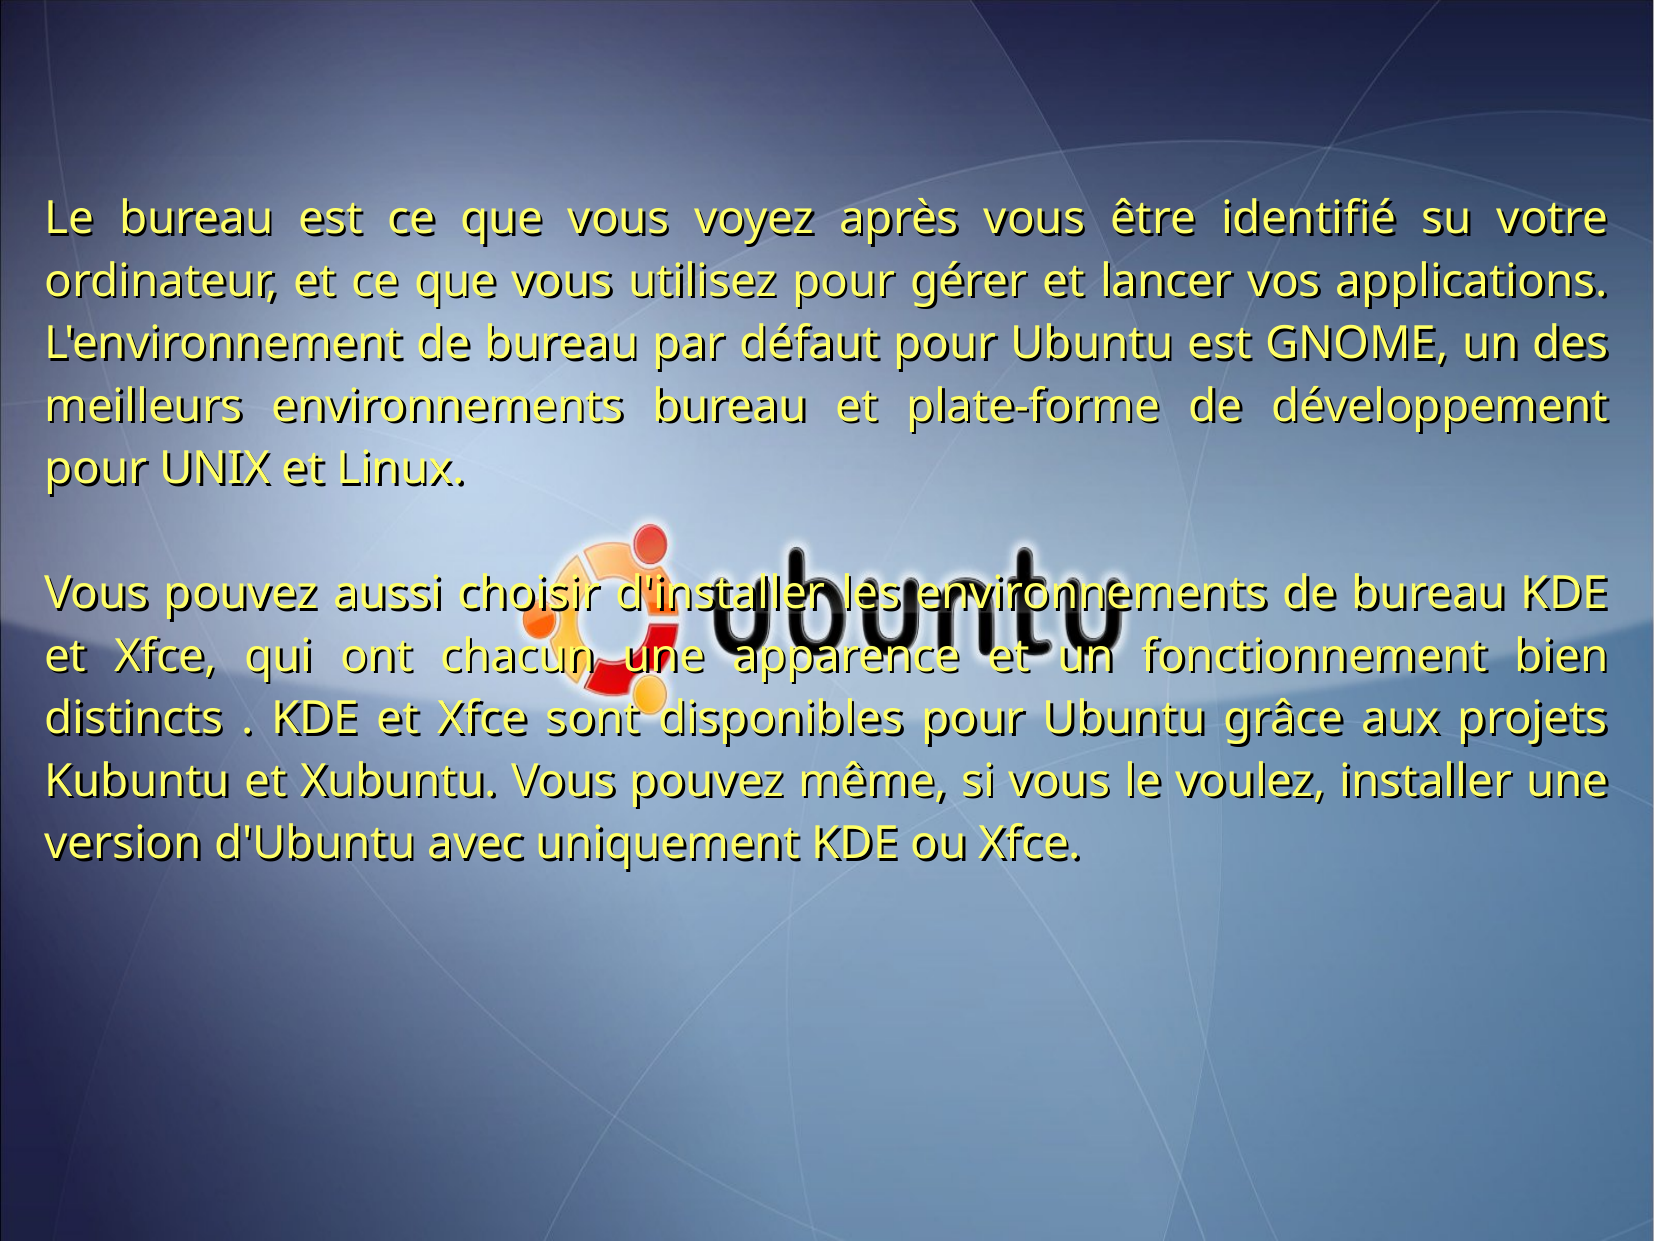

Le bureau est ce que vous voyez après vous être identifié su votre ordinateur, et ce que vous utilisez pour gérer et lancer vos applications. L'environnement de bureau par défaut pour Ubuntu est GNOME, un des meilleurs environnements bureau et plate-forme de développement pour UNIX et Linux.
Vous pouvez aussi choisir d'installer les environnements de bureau KDE et Xfce, qui ont chacun une apparence et un fonctionnement bien distincts . KDE et Xfce sont disponibles pour Ubuntu grâce aux projets Kubuntu et Xubuntu. Vous pouvez même, si vous le voulez, installer une version d'Ubuntu avec uniquement KDE ou Xfce.